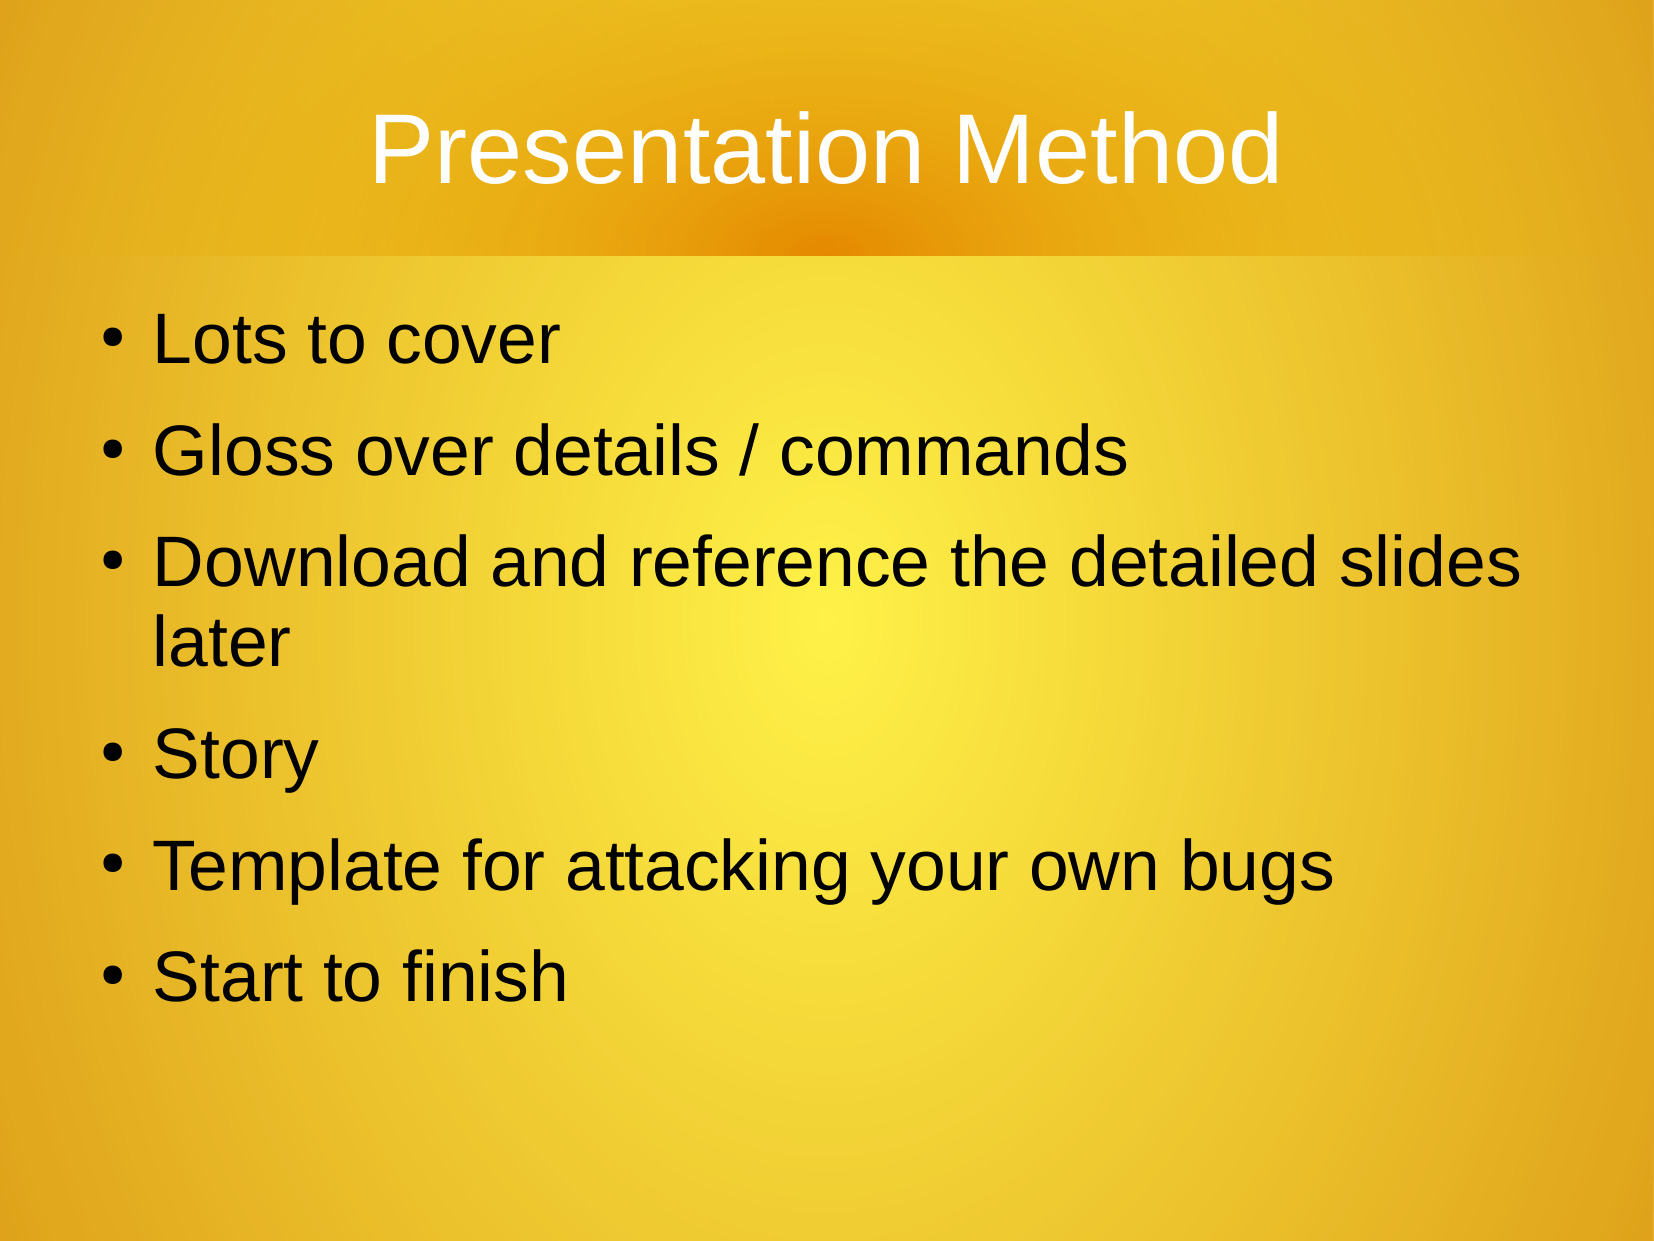

# Presentation Method
Lots to cover
Gloss over details / commands
Download and reference the detailed slides later
Story
Template for attacking your own bugs
Start to finish